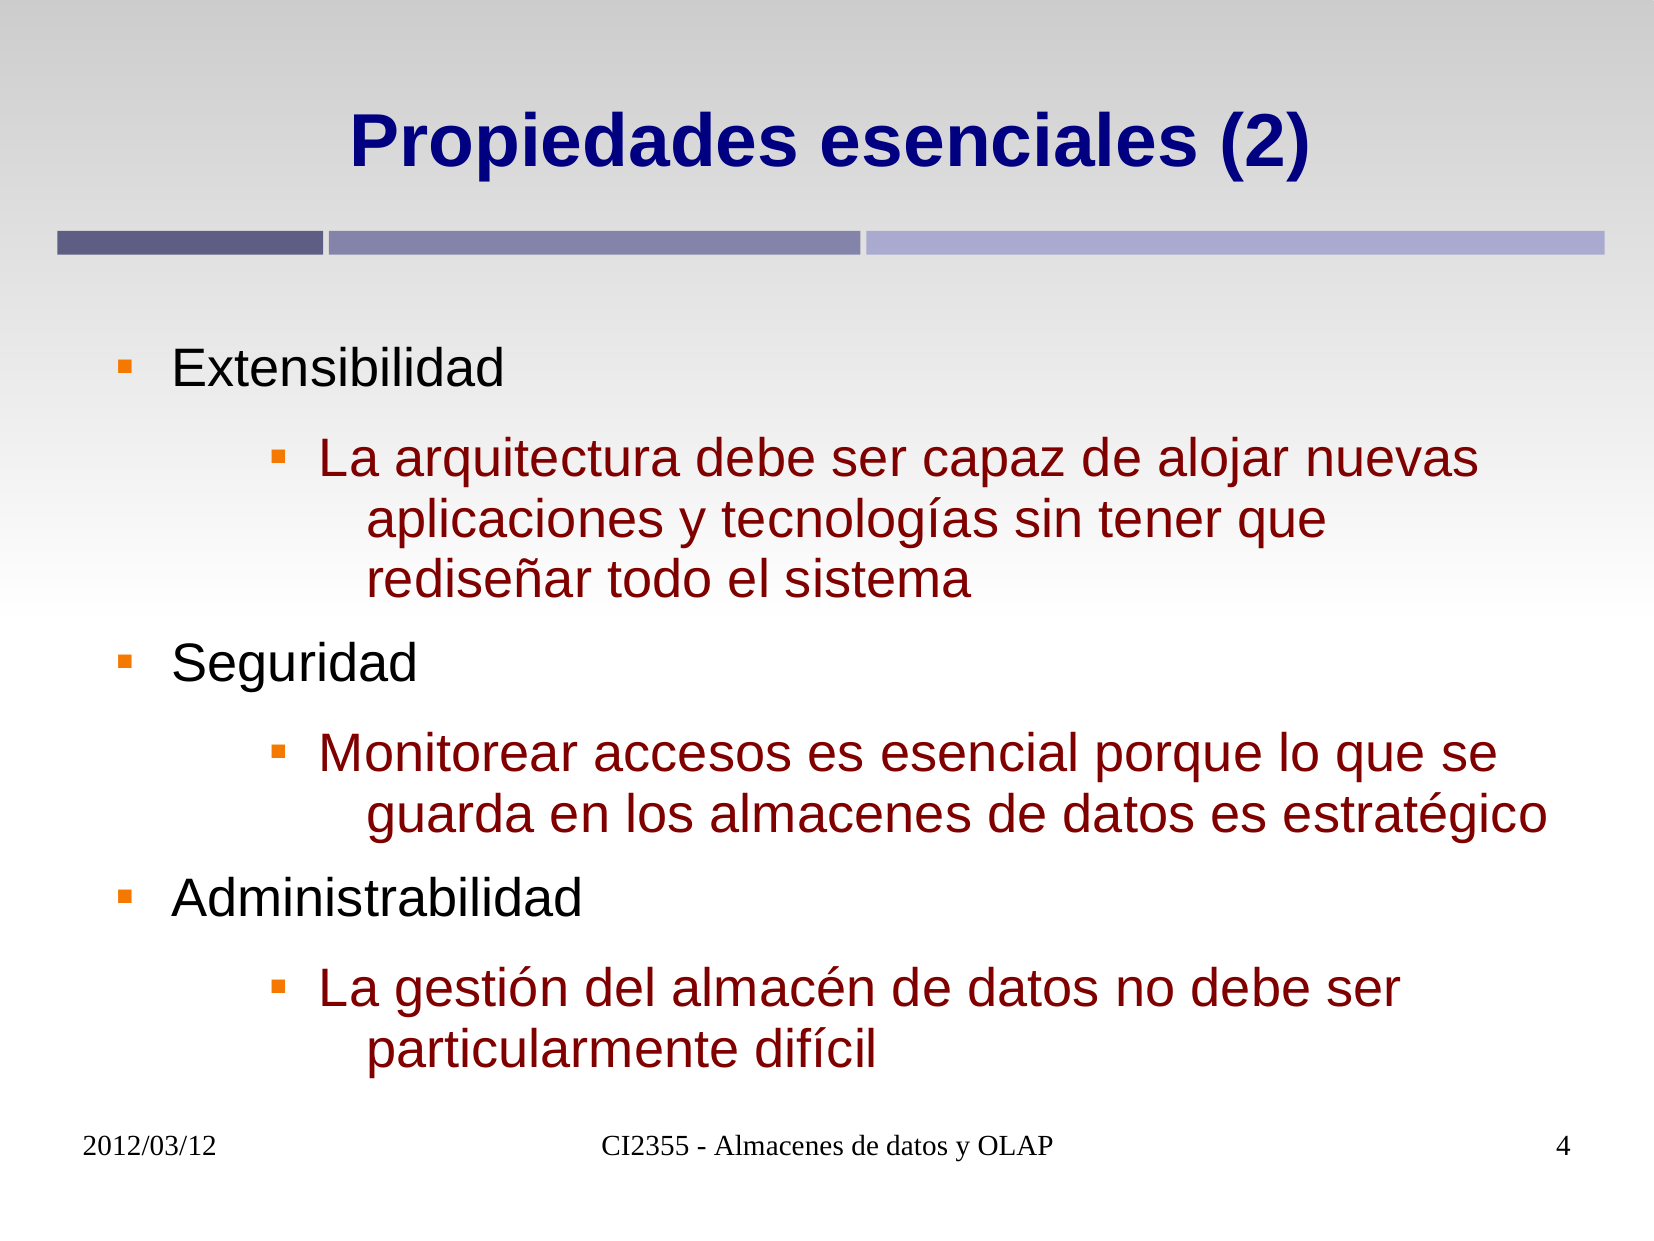

# Propiedades esenciales (2)
Extensibilidad
La arquitectura debe ser capaz de alojar nuevas aplicaciones y tecnologías sin tener que rediseñar todo el sistema
Seguridad
Monitorear accesos es esencial porque lo que se guarda en los almacenes de datos es estratégico
Administrabilidad
La gestión del almacén de datos no debe ser particularmente difícil
2012/03/12
CI2355 - Almacenes de datos y OLAP
4